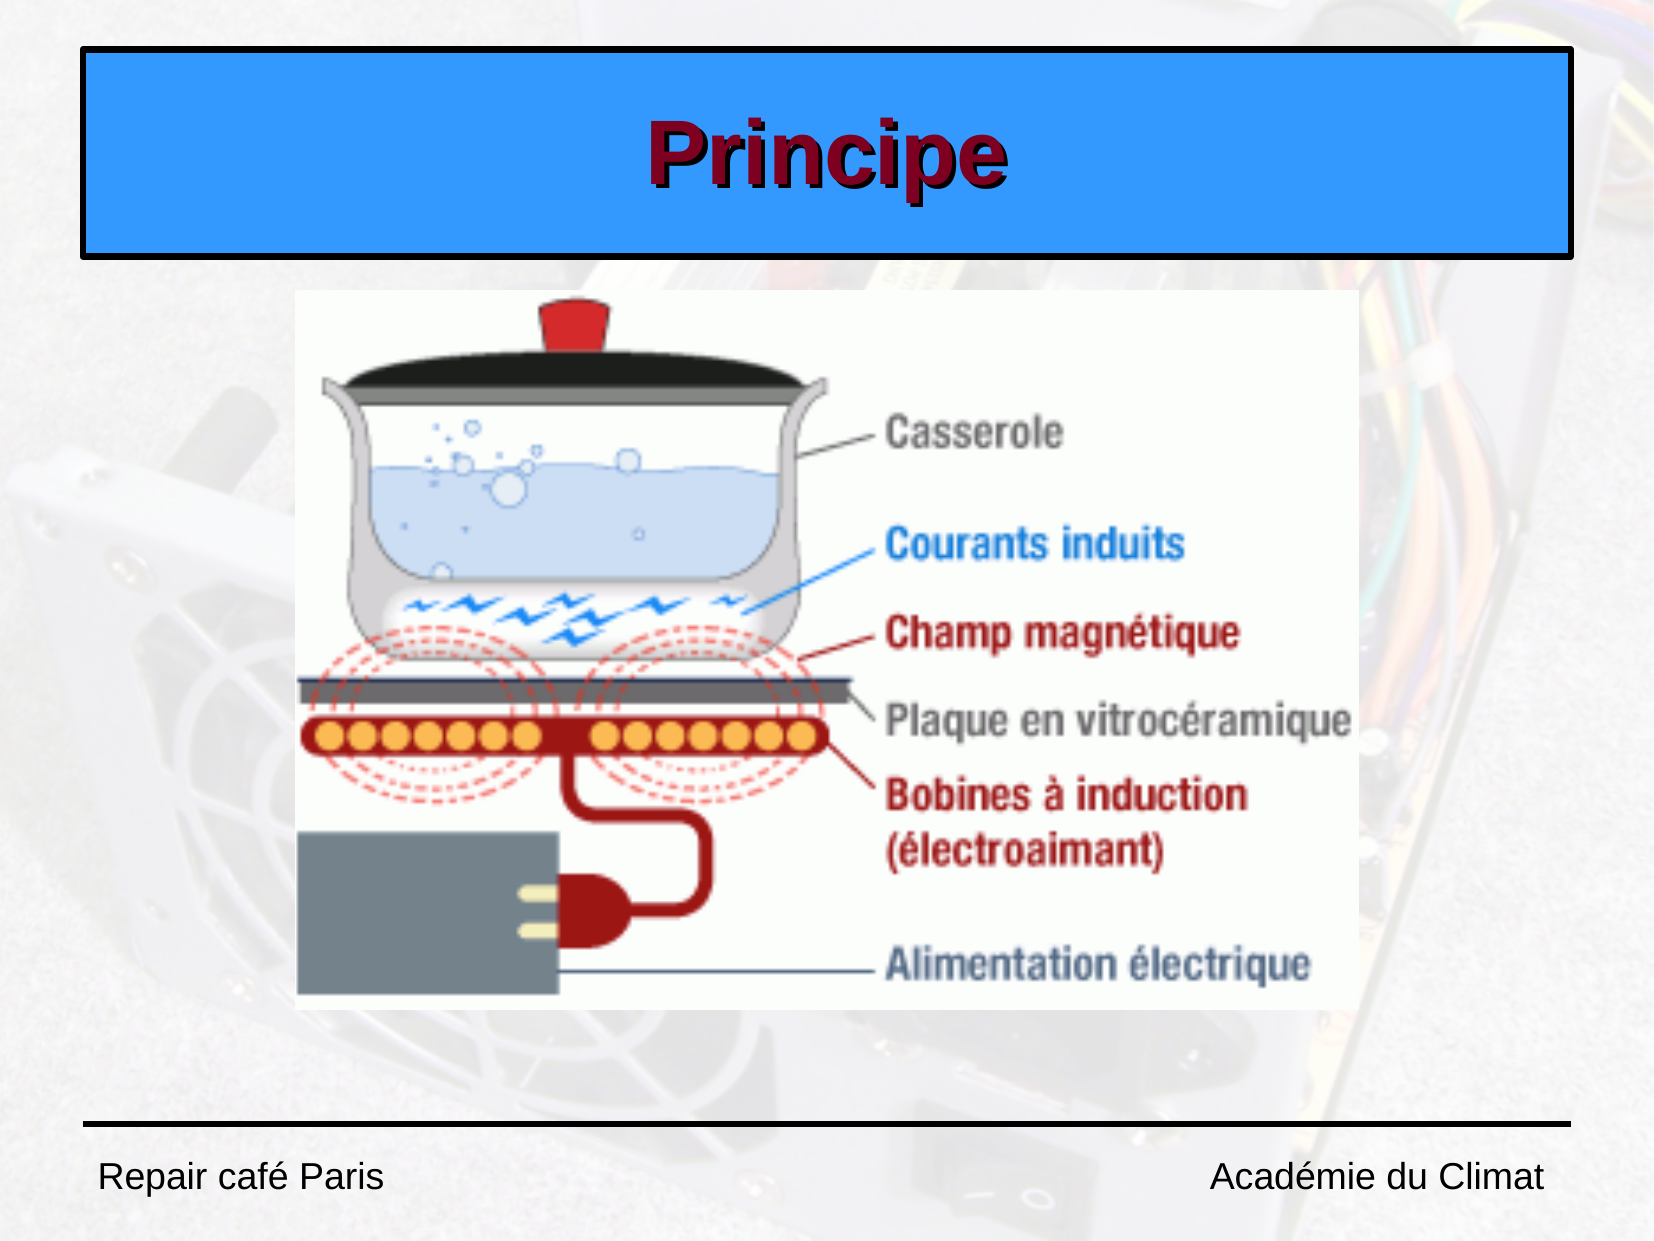

# Principe
Repair café Paris	Académie du Climat